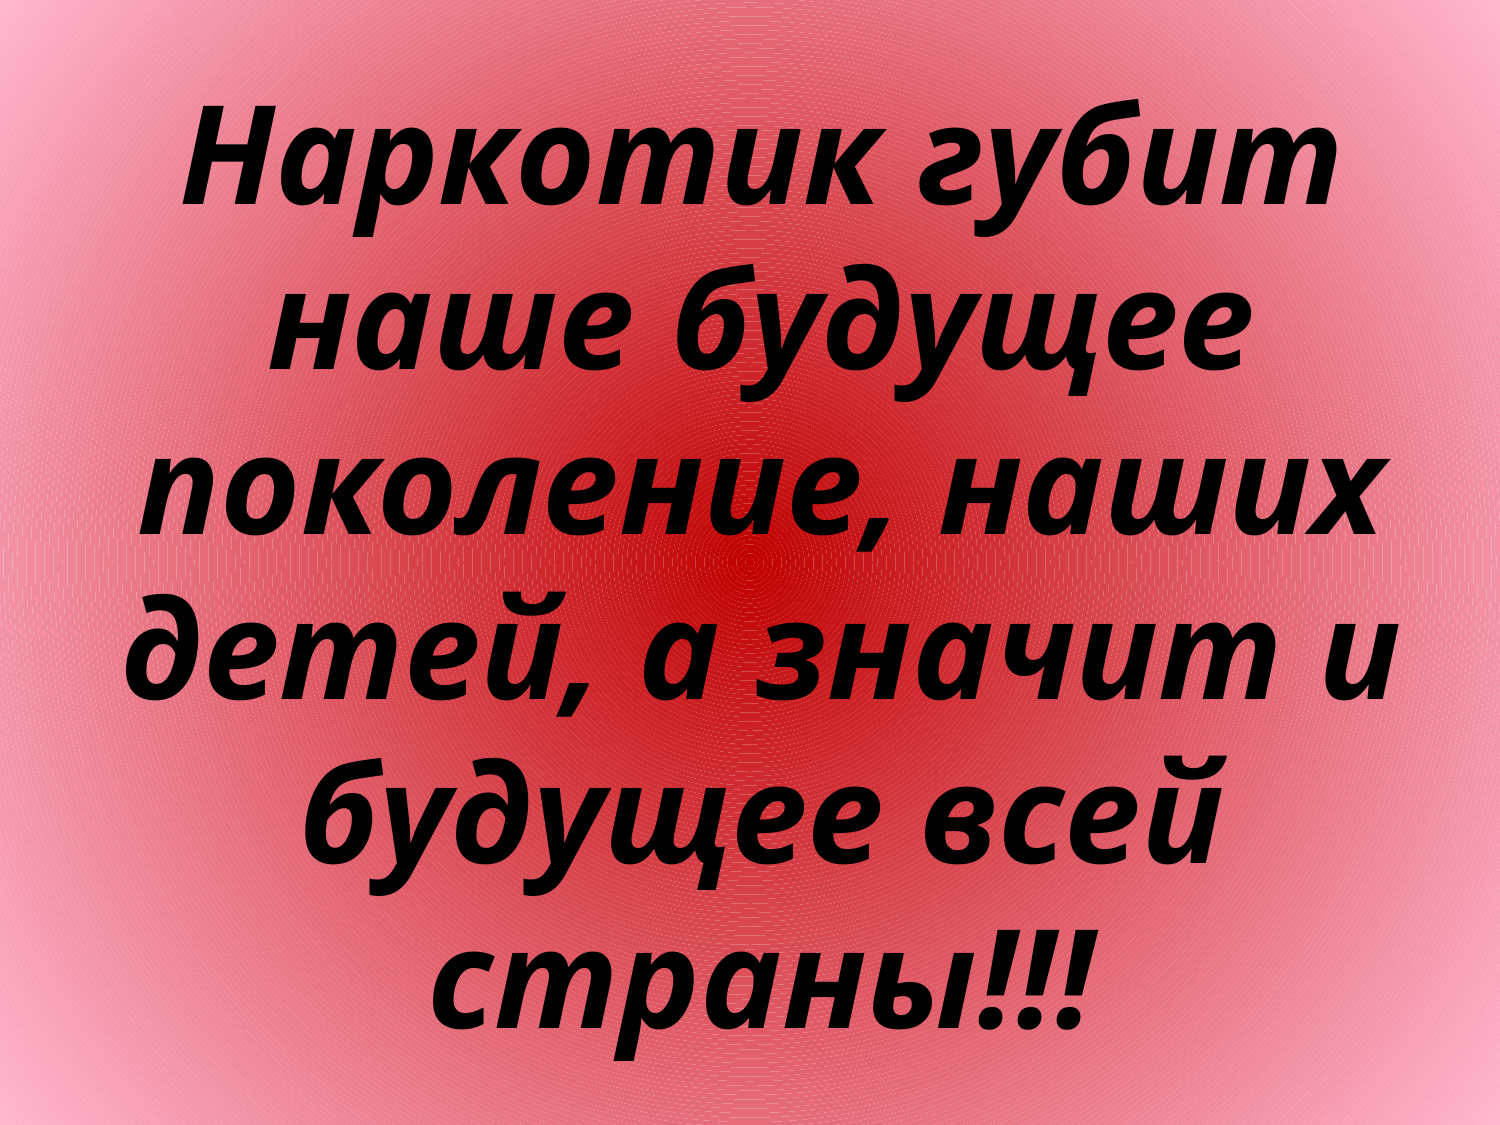

# Наркотик губит наше будущее поколение, наших детей, а значит и будущее всей страны!!!